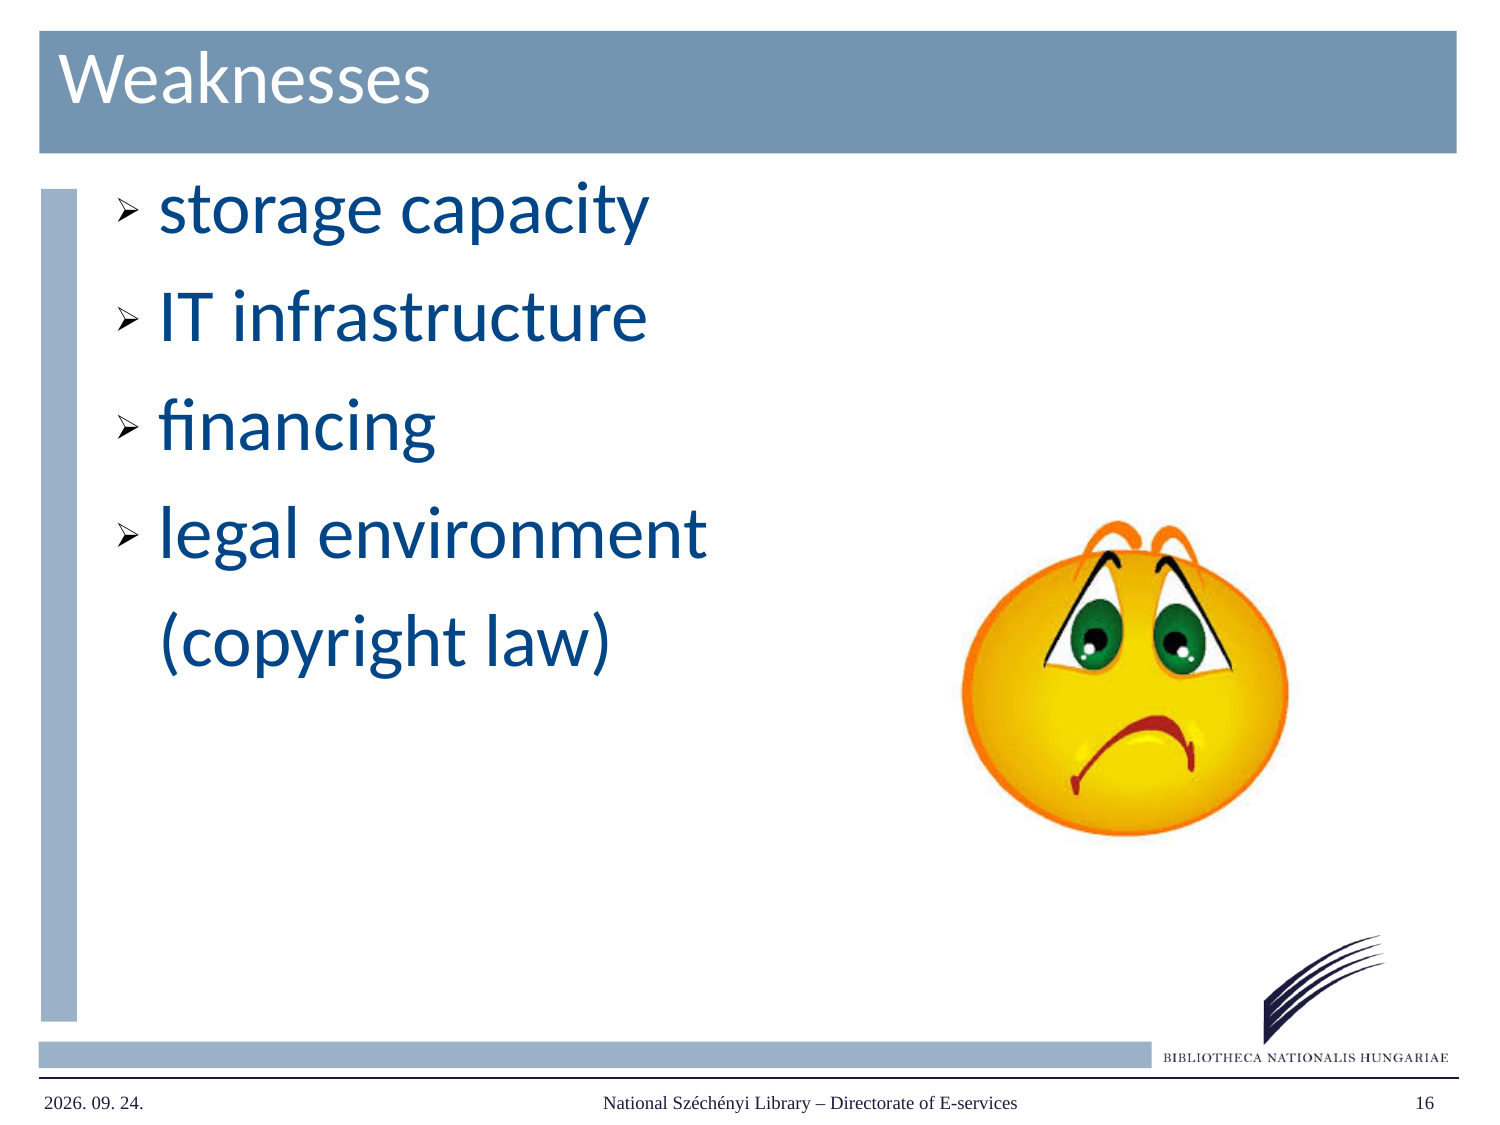

# Weaknesses
 storage capacity
 IT infrastructure
 financing
 legal environment
 (copyright law)